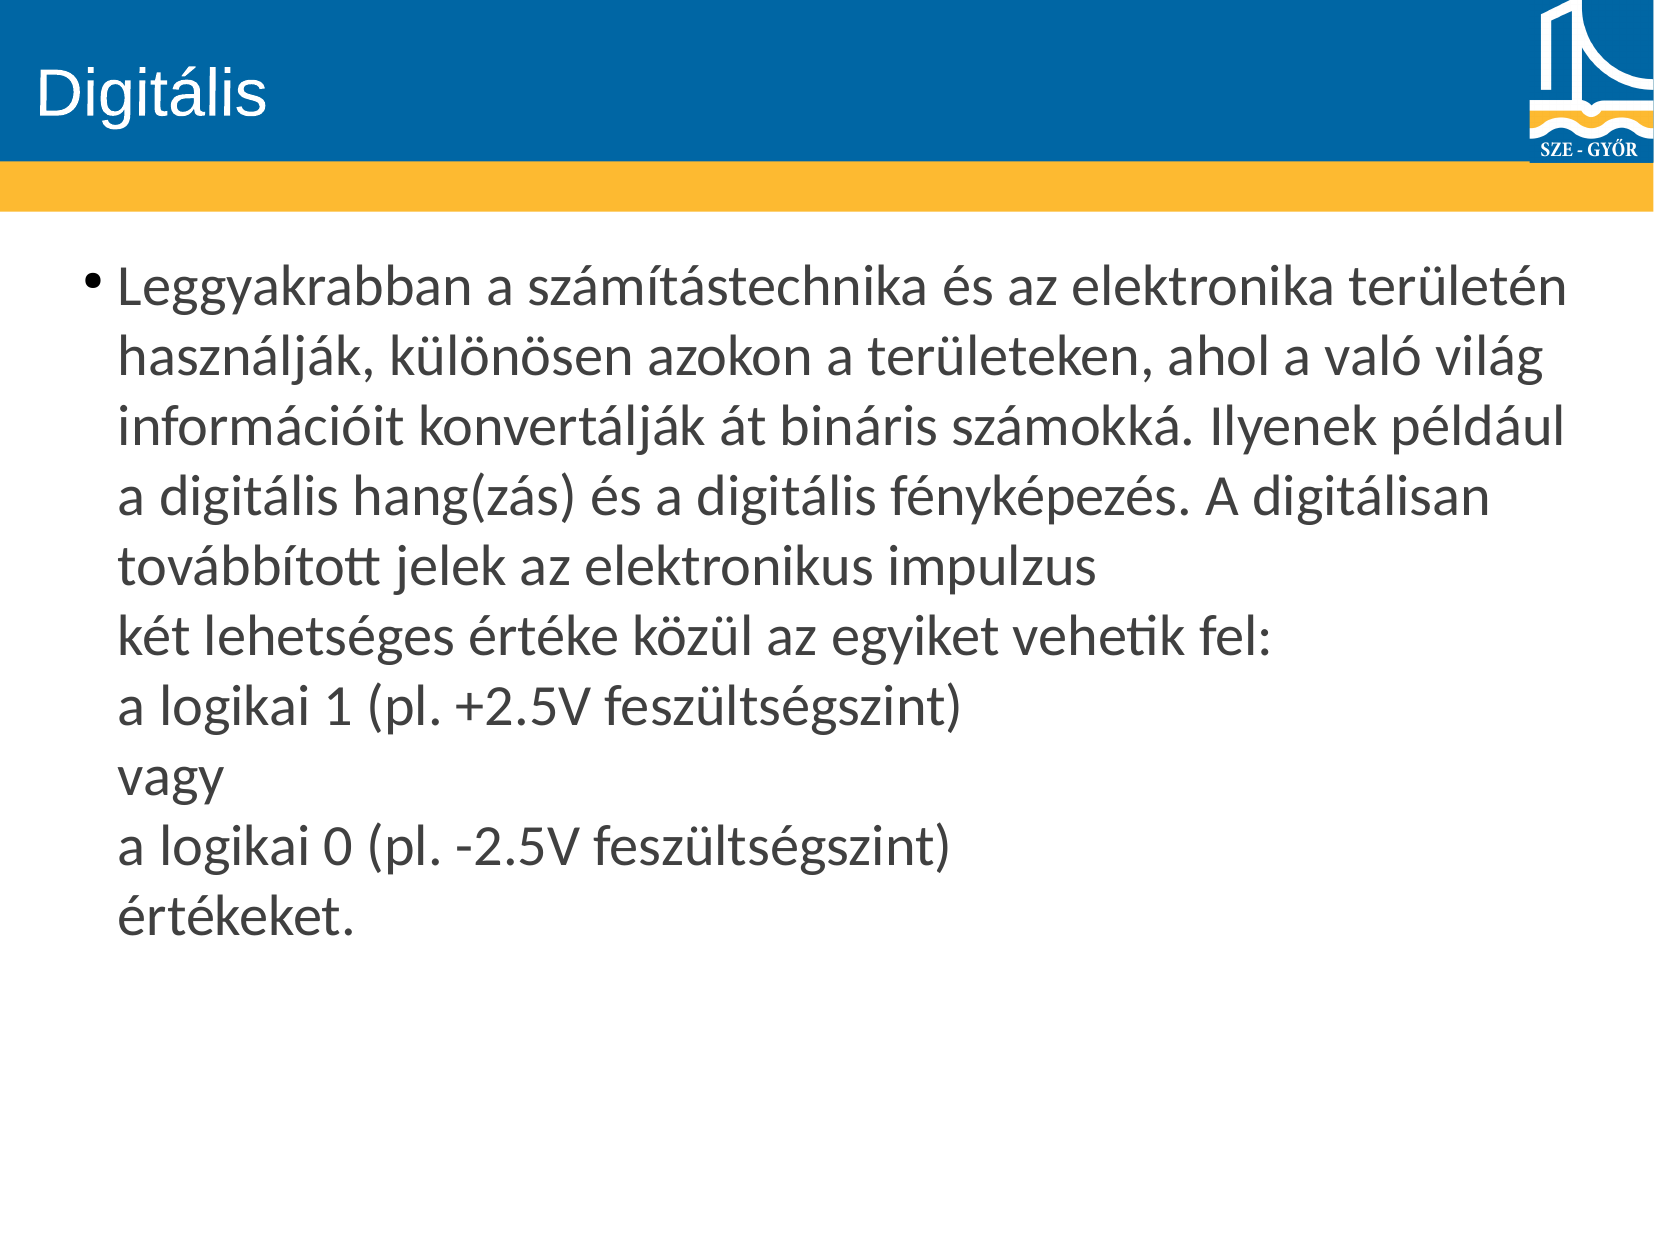

Digitális
Leggyakrabban a számítástechnika és az elektronika területén használják, különösen azokon a területeken, ahol a való világ információit konvertálják át bináris számokká. Ilyenek például a digitális hang(zás) és a digitális fényképezés. A digitálisan továbbított jelek az elektronikus impulzus
két lehetséges értéke közül az egyiket vehetik fel:
a logikai 1 (pl. +2.5V feszültségszint)
vagy
a logikai 0 (pl. -2.5V feszültségszint)
értékeket.